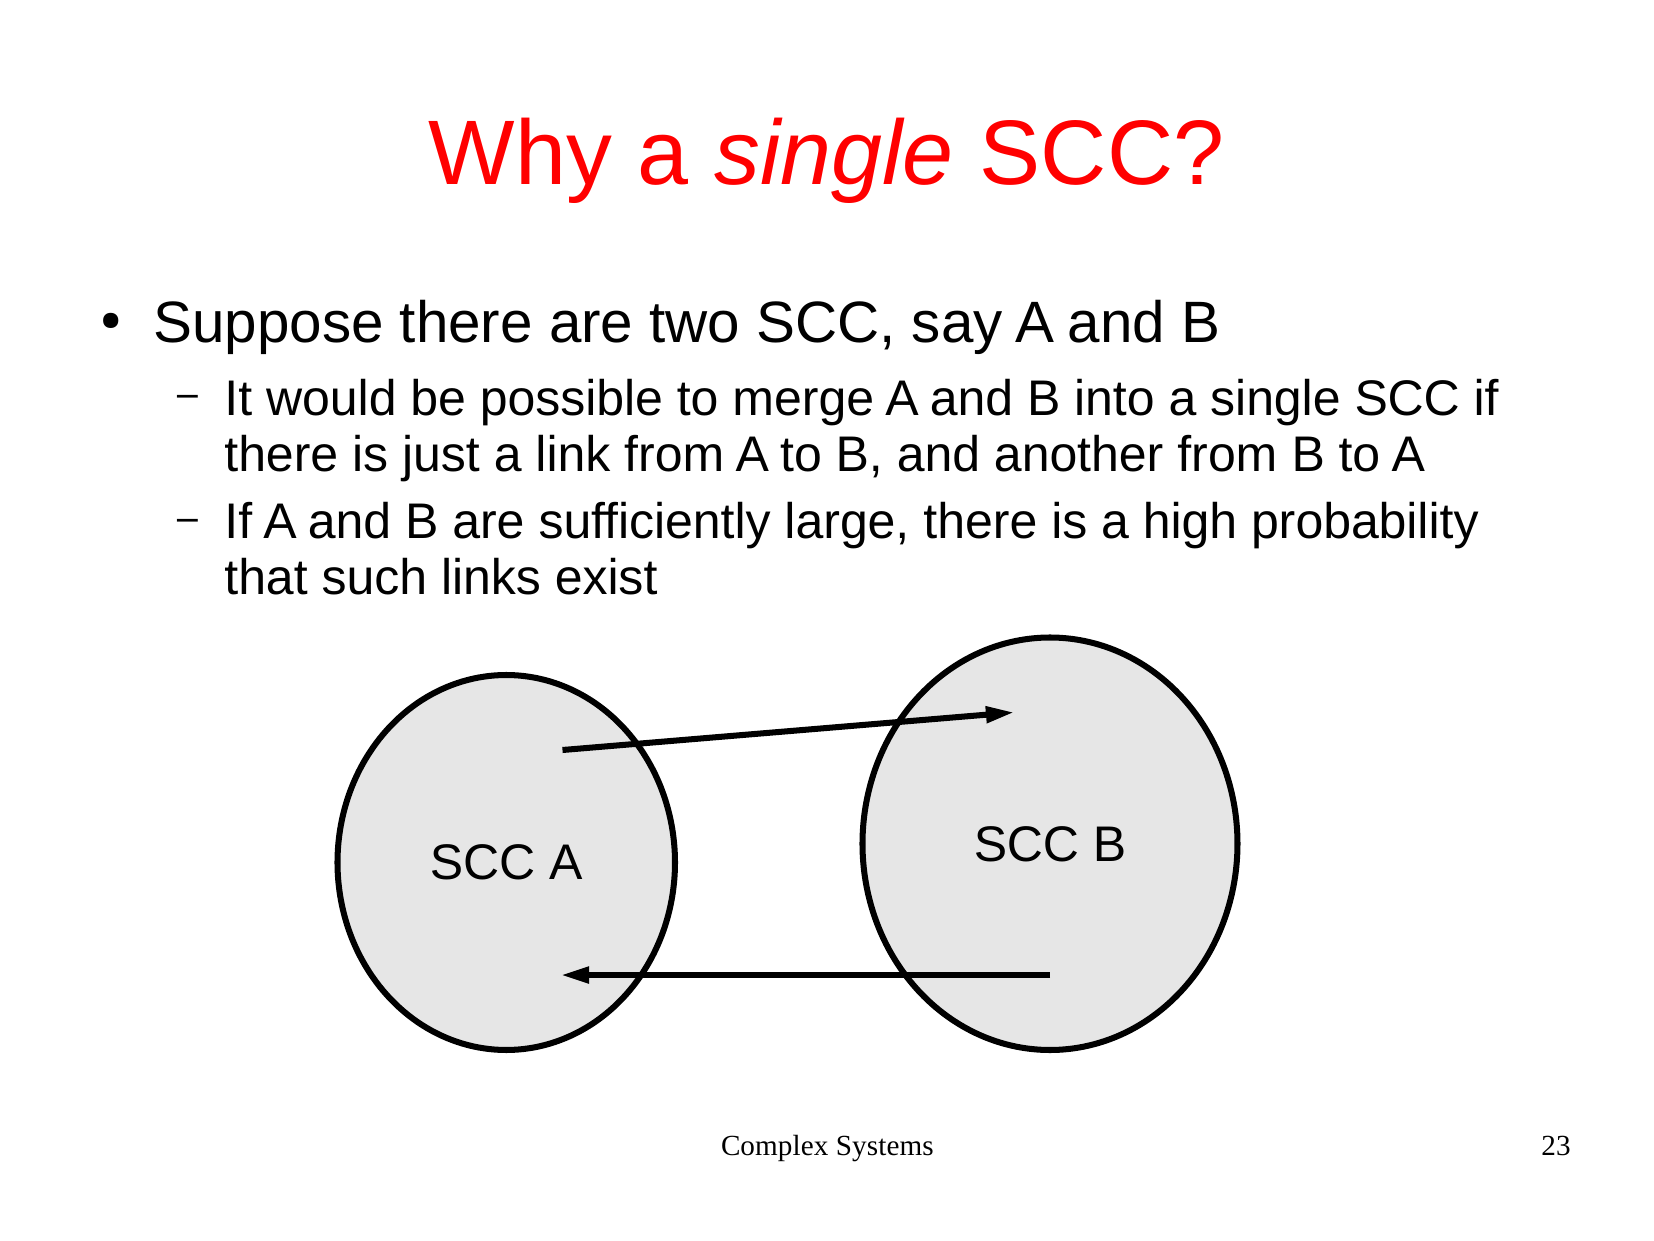

# Why a single SCC?
Suppose there are two SCC, say A and B
It would be possible to merge A and B into a single SCC if there is just a link from A to B, and another from B to A
If A and B are sufficiently large, there is a high probability that such links exist
SCC B
SCC A
Complex Systems
23